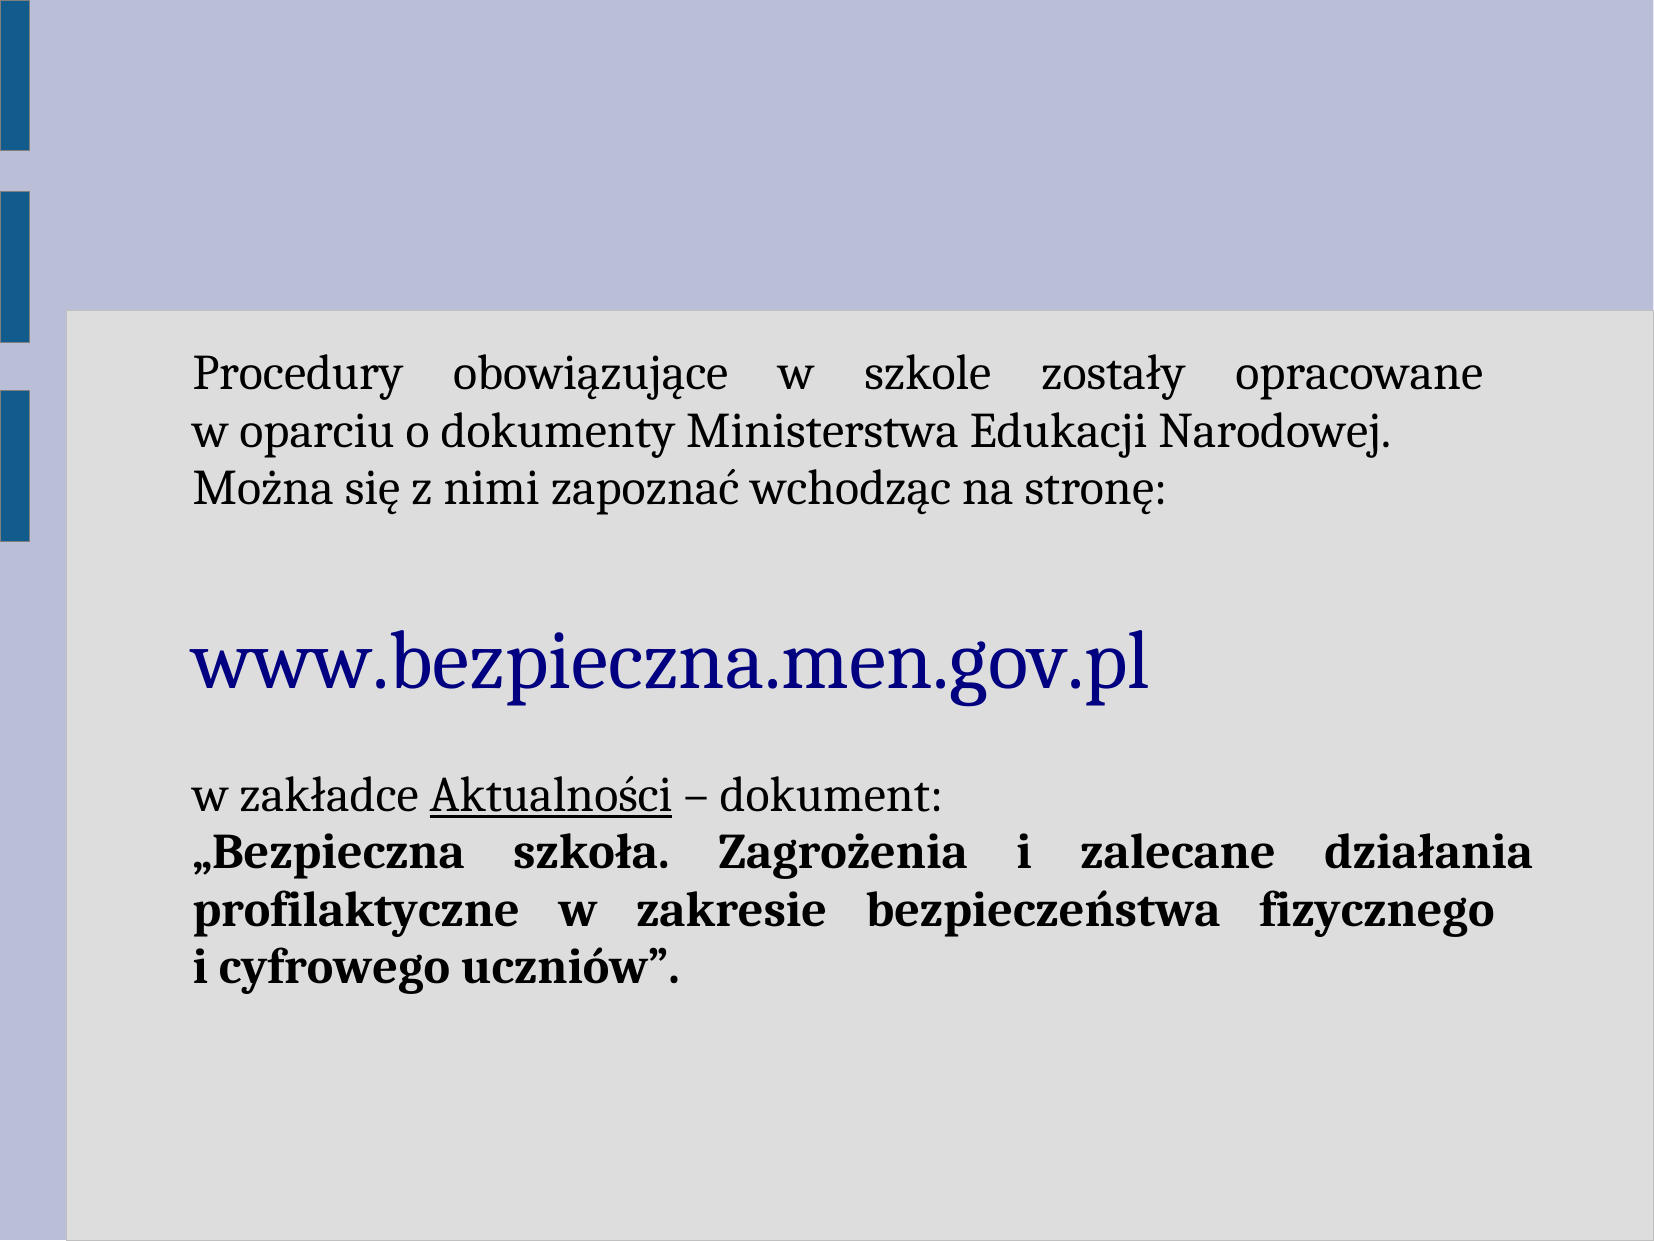

#
Procedury obowiązujące w szkole zostały opracowane
w oparciu o dokumenty Ministerstwa Edukacji Narodowej.
Można się z nimi zapoznać wchodząc na stronę:
www.bezpieczna.men.gov.pl
w zakładce Aktualności – dokument:
„Bezpieczna szkoła. Zagrożenia i zalecane działania profilaktyczne w zakresie bezpieczeństwa fizycznego
i cyfrowego uczniów”.